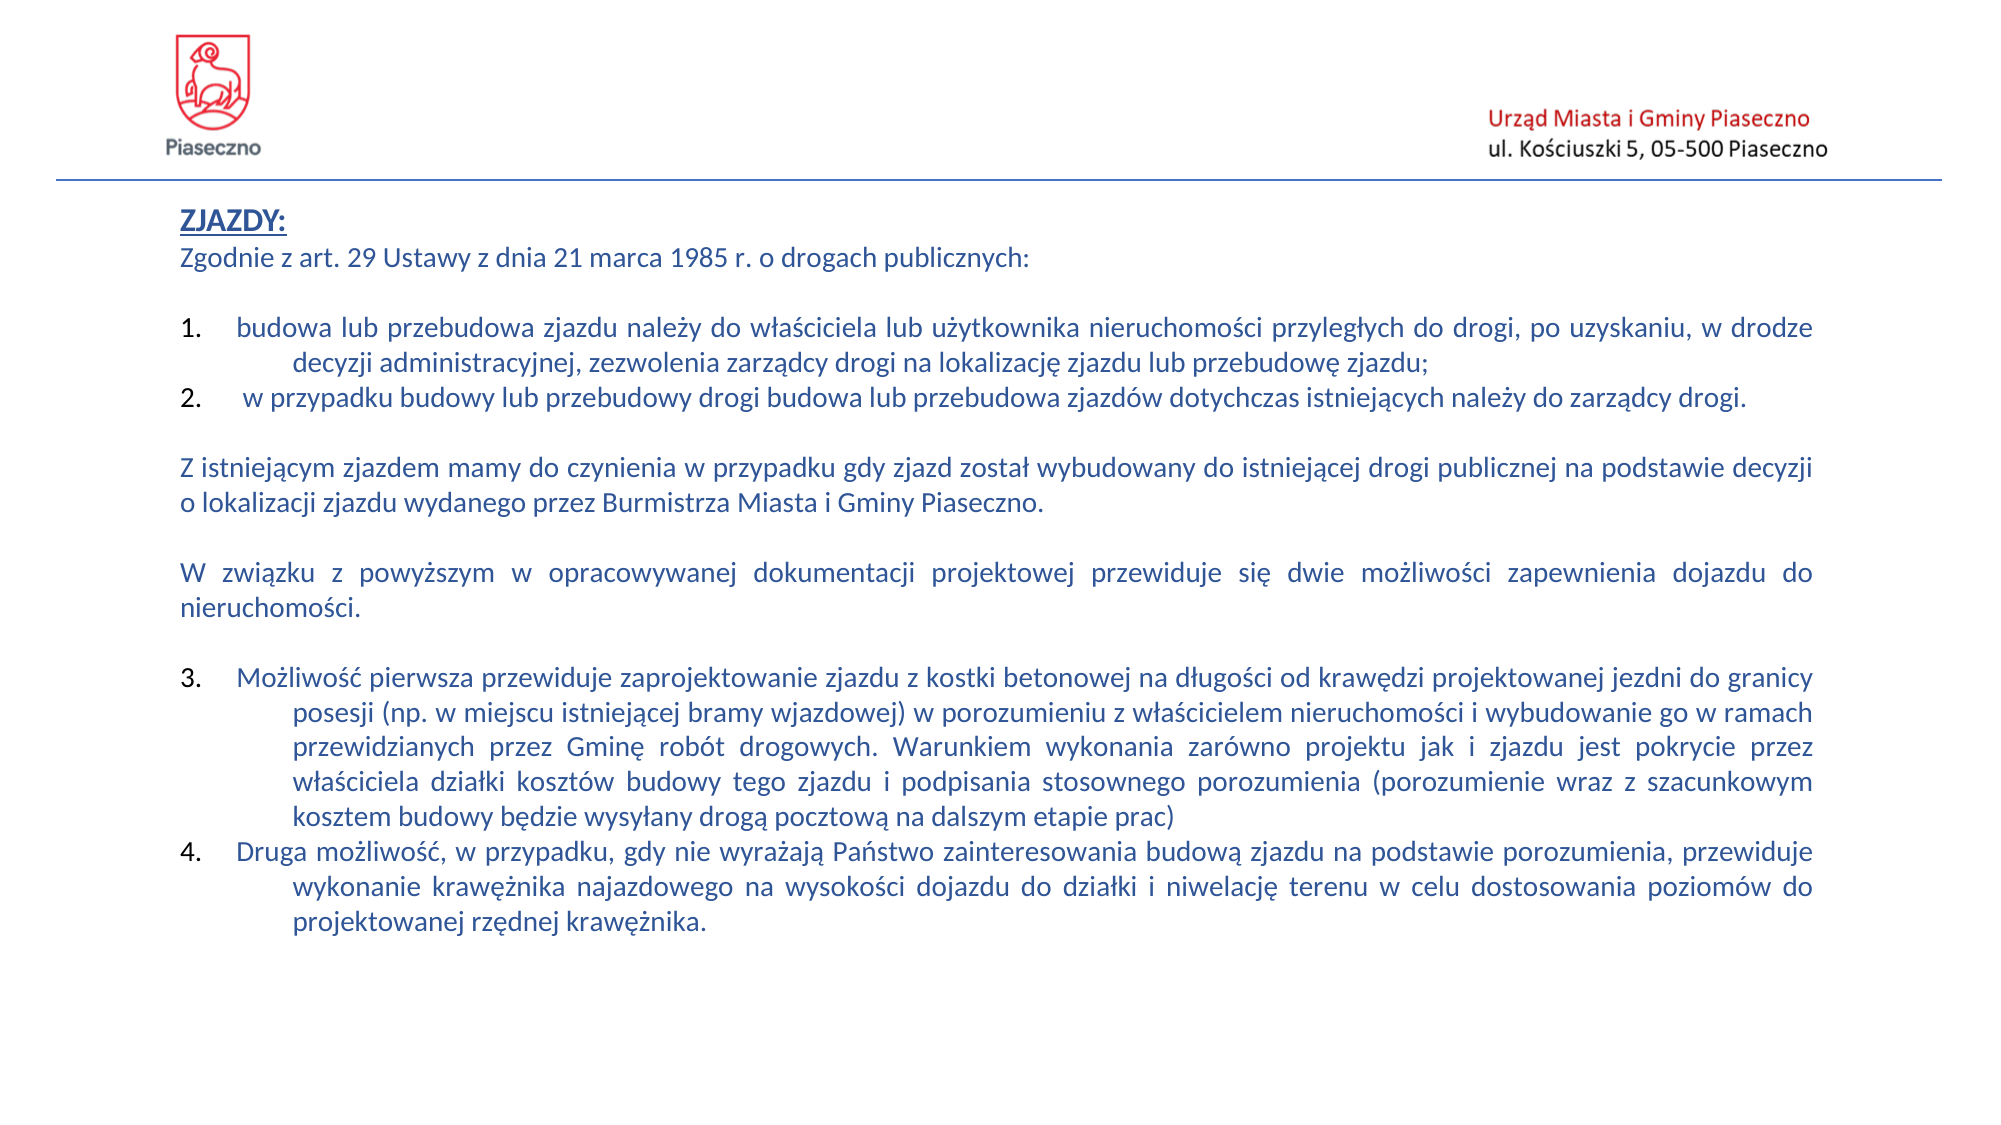

ZJAZDY:
Zgodnie z art. 29 Ustawy z dnia 21 marca 1985 r. o drogach publicznych:
budowa lub przebudowa zjazdu należy do właściciela lub użytkownika nieruchomości przyległych do drogi, po uzyskaniu, w drodze decyzji administracyjnej, zezwolenia zarządcy drogi na lokalizację zjazdu lub przebudowę zjazdu;
 w przypadku budowy lub przebudowy drogi budowa lub przebudowa zjazdów dotychczas istniejących należy do zarządcy drogi.
Z istniejącym zjazdem mamy do czynienia w przypadku gdy zjazd został wybudowany do istniejącej drogi publicznej na podstawie decyzji o lokalizacji zjazdu wydanego przez Burmistrza Miasta i Gminy Piaseczno.
W związku z powyższym w opracowywanej dokumentacji projektowej przewiduje się dwie możliwości zapewnienia dojazdu do nieruchomości.
Możliwość pierwsza przewiduje zaprojektowanie zjazdu z kostki betonowej na długości od krawędzi projektowanej jezdni do granicy posesji (np. w miejscu istniejącej bramy wjazdowej) w porozumieniu z właścicielem nieruchomości i wybudowanie go w ramach przewidzianych przez Gminę robót drogowych. Warunkiem wykonania zarówno projektu jak i zjazdu jest pokrycie przez właściciela działki kosztów budowy tego zjazdu i podpisania stosownego porozumienia (porozumienie wraz z szacunkowym kosztem budowy będzie wysyłany drogą pocztową na dalszym etapie prac)
Druga możliwość, w przypadku, gdy nie wyrażają Państwo zainteresowania budową zjazdu na podstawie porozumienia, przewiduje wykonanie krawężnika najazdowego na wysokości dojazdu do działki i niwelację terenu w celu dostosowania poziomów do projektowanej rzędnej krawężnika.